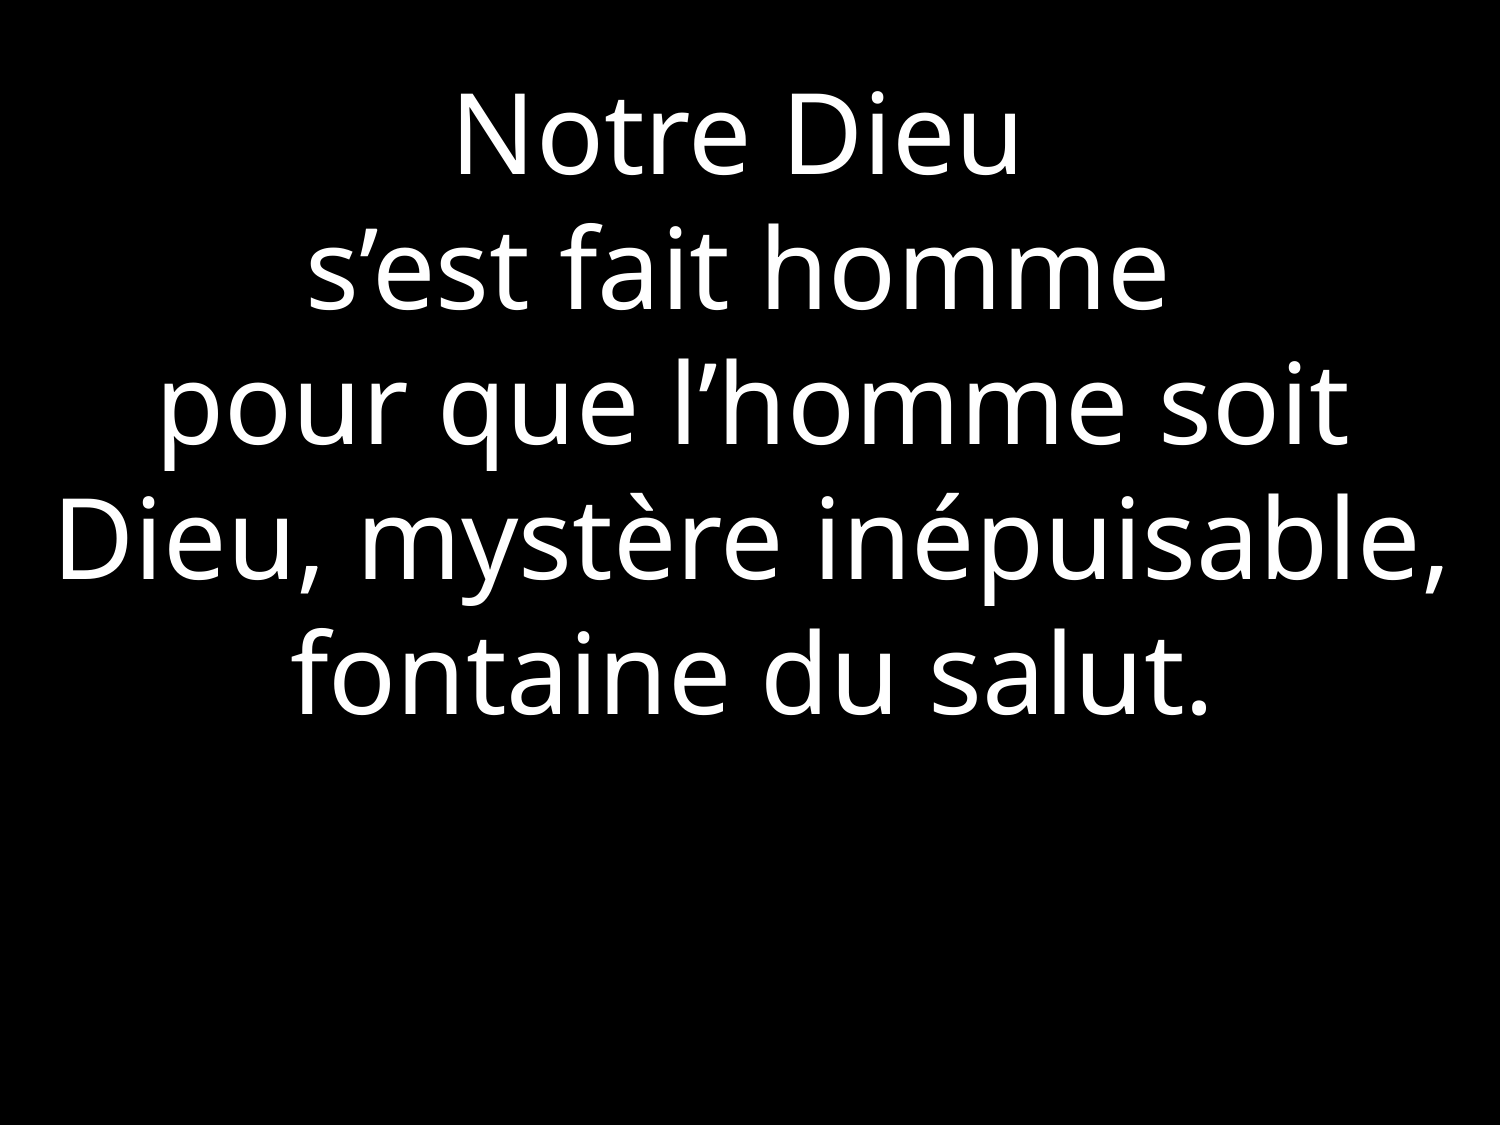

Notre Dieu
s’est fait homme
pour que l’homme soit Dieu, mystère inépuisable, fontaine du salut.
#